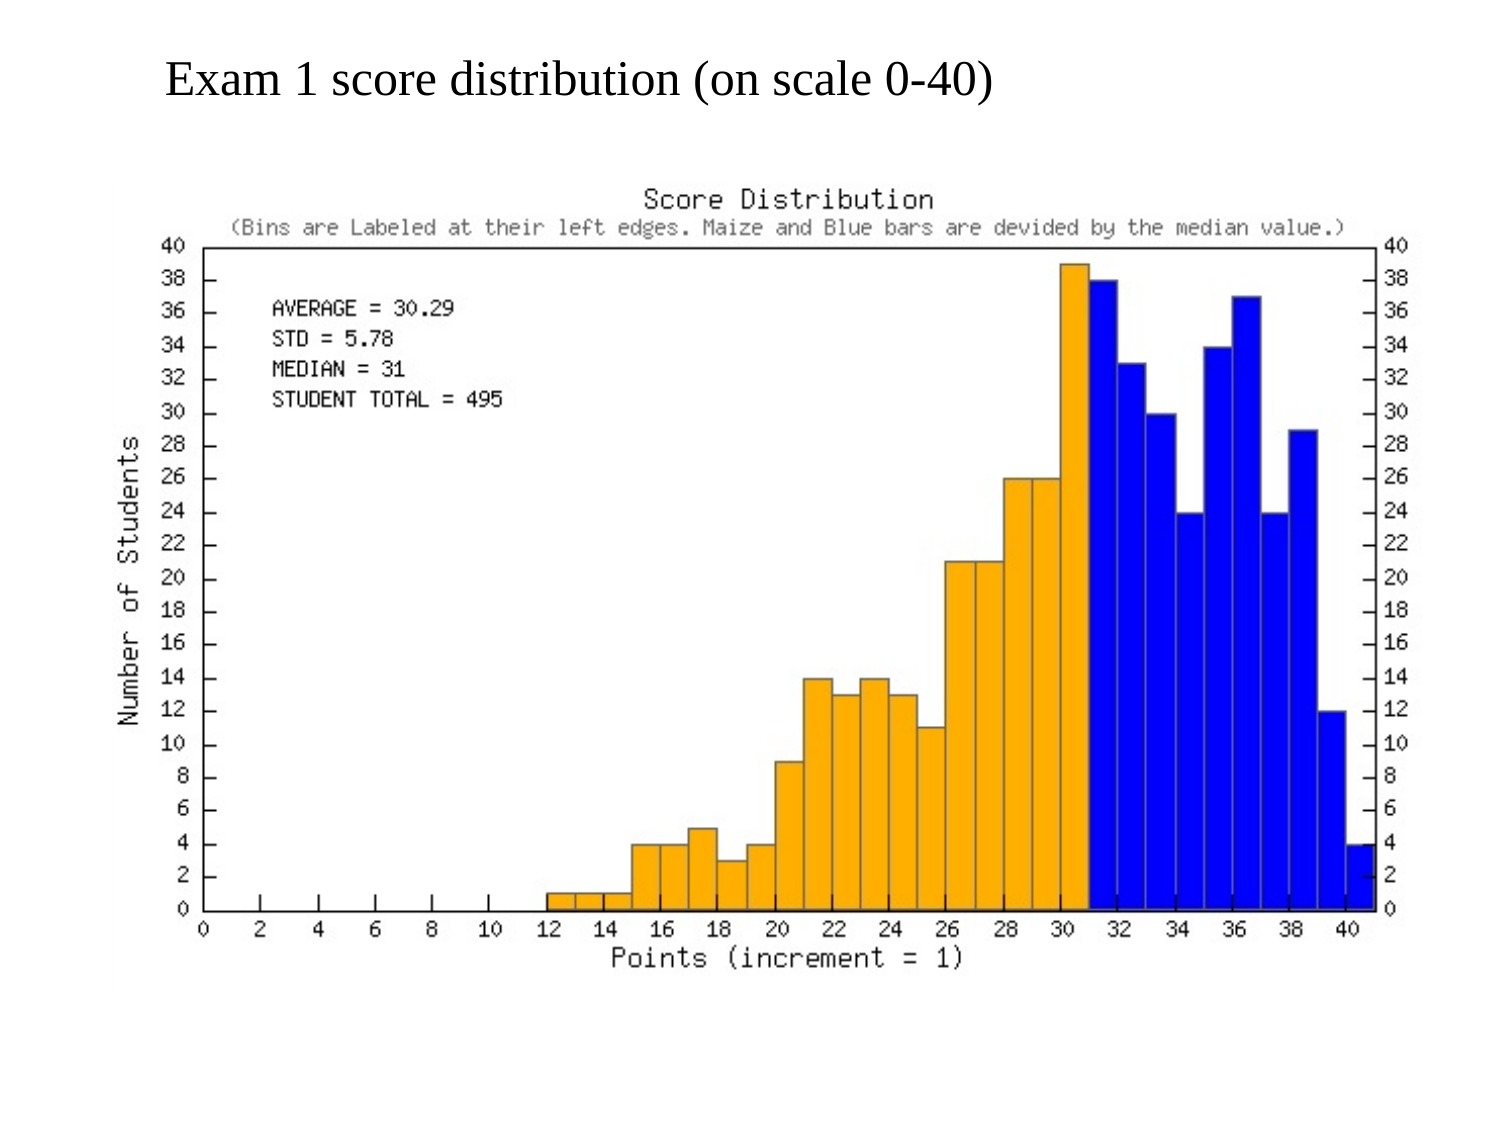

Exam 1 score distribution (on scale 0-40)